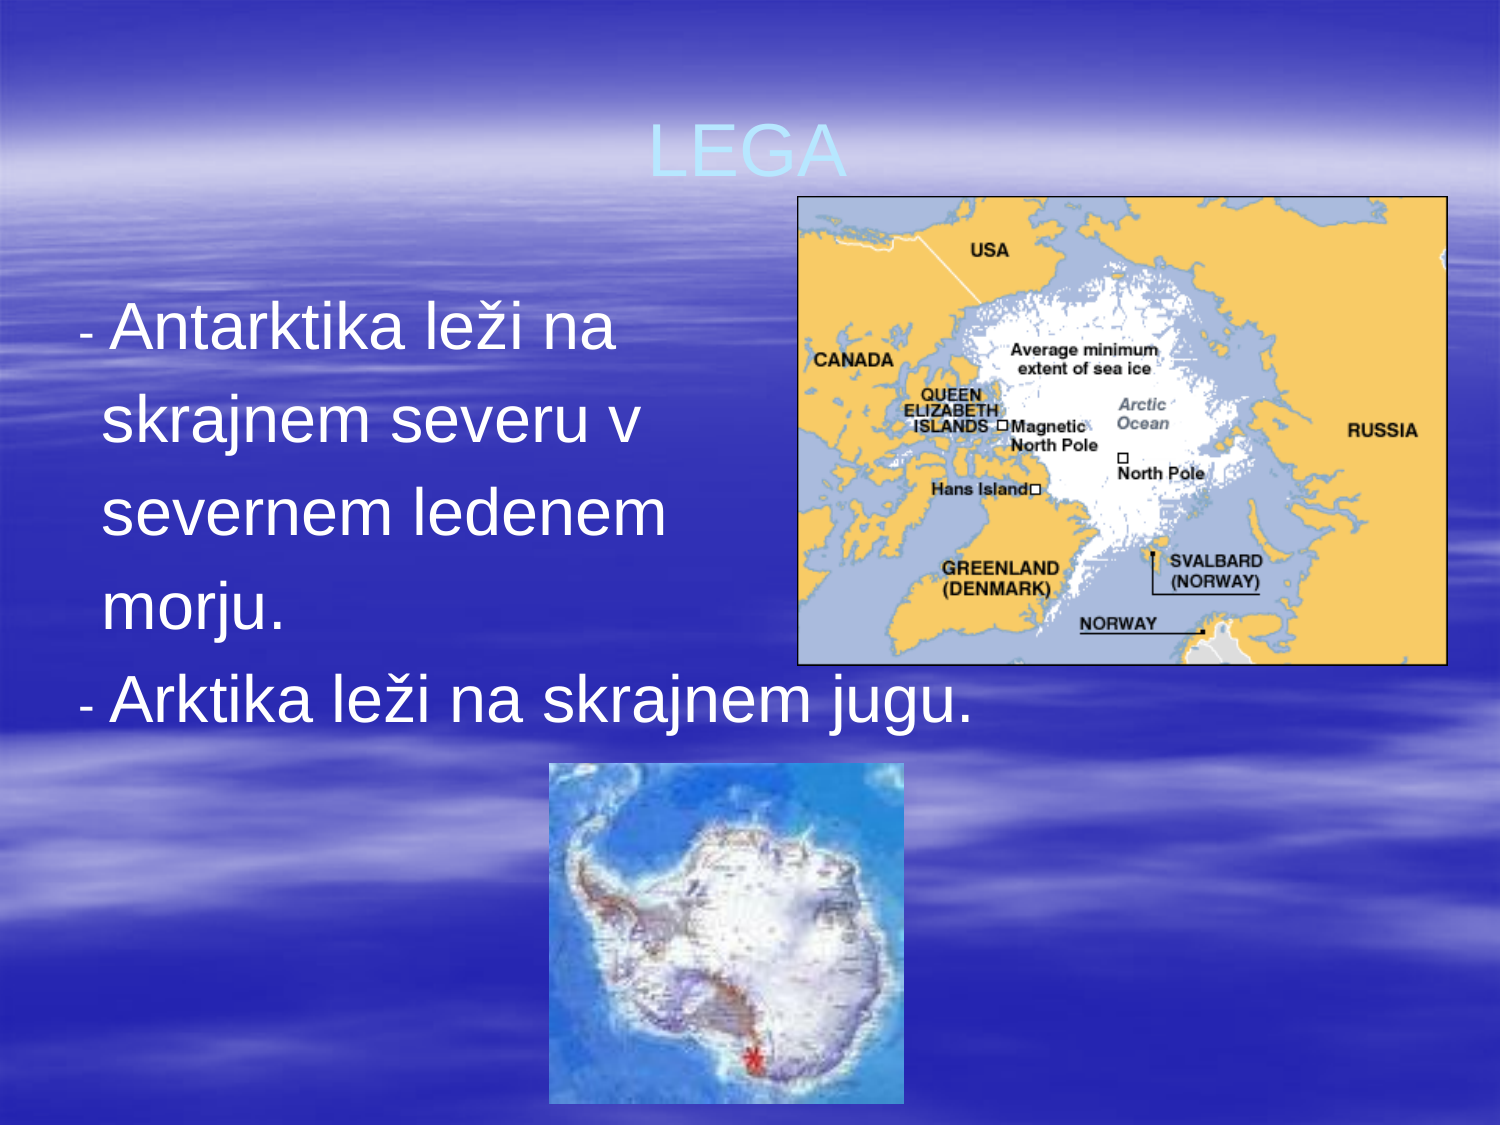

# LEGA
 - Antarktika leži na
 skrajnem severu v
 severnem ledenem
 morju.
 - Arktika leži na skrajnem jugu.